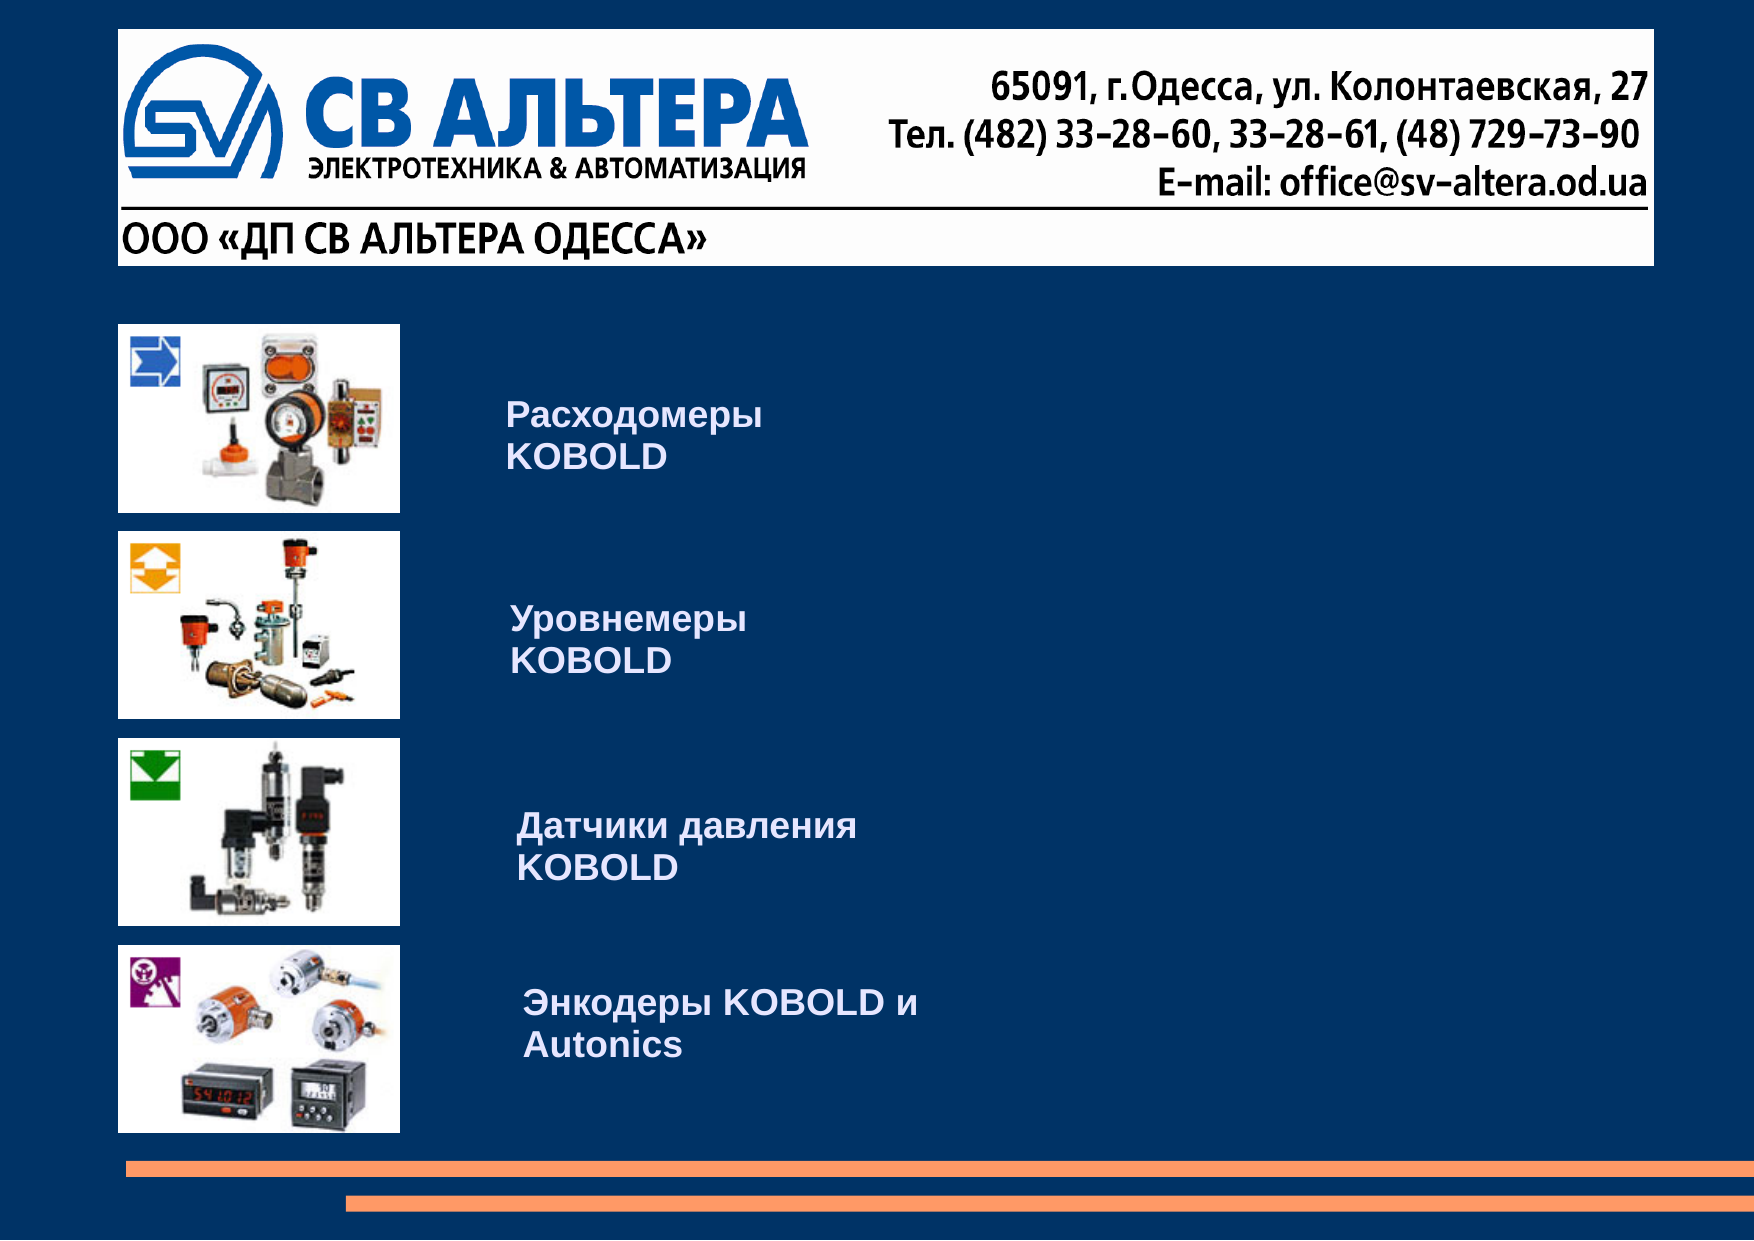

#
Расходомеры KOBOLD
Уровнемеры KOBOLD
Датчики давления KOBOLD
Энкодеры KOBOLD и Autonics